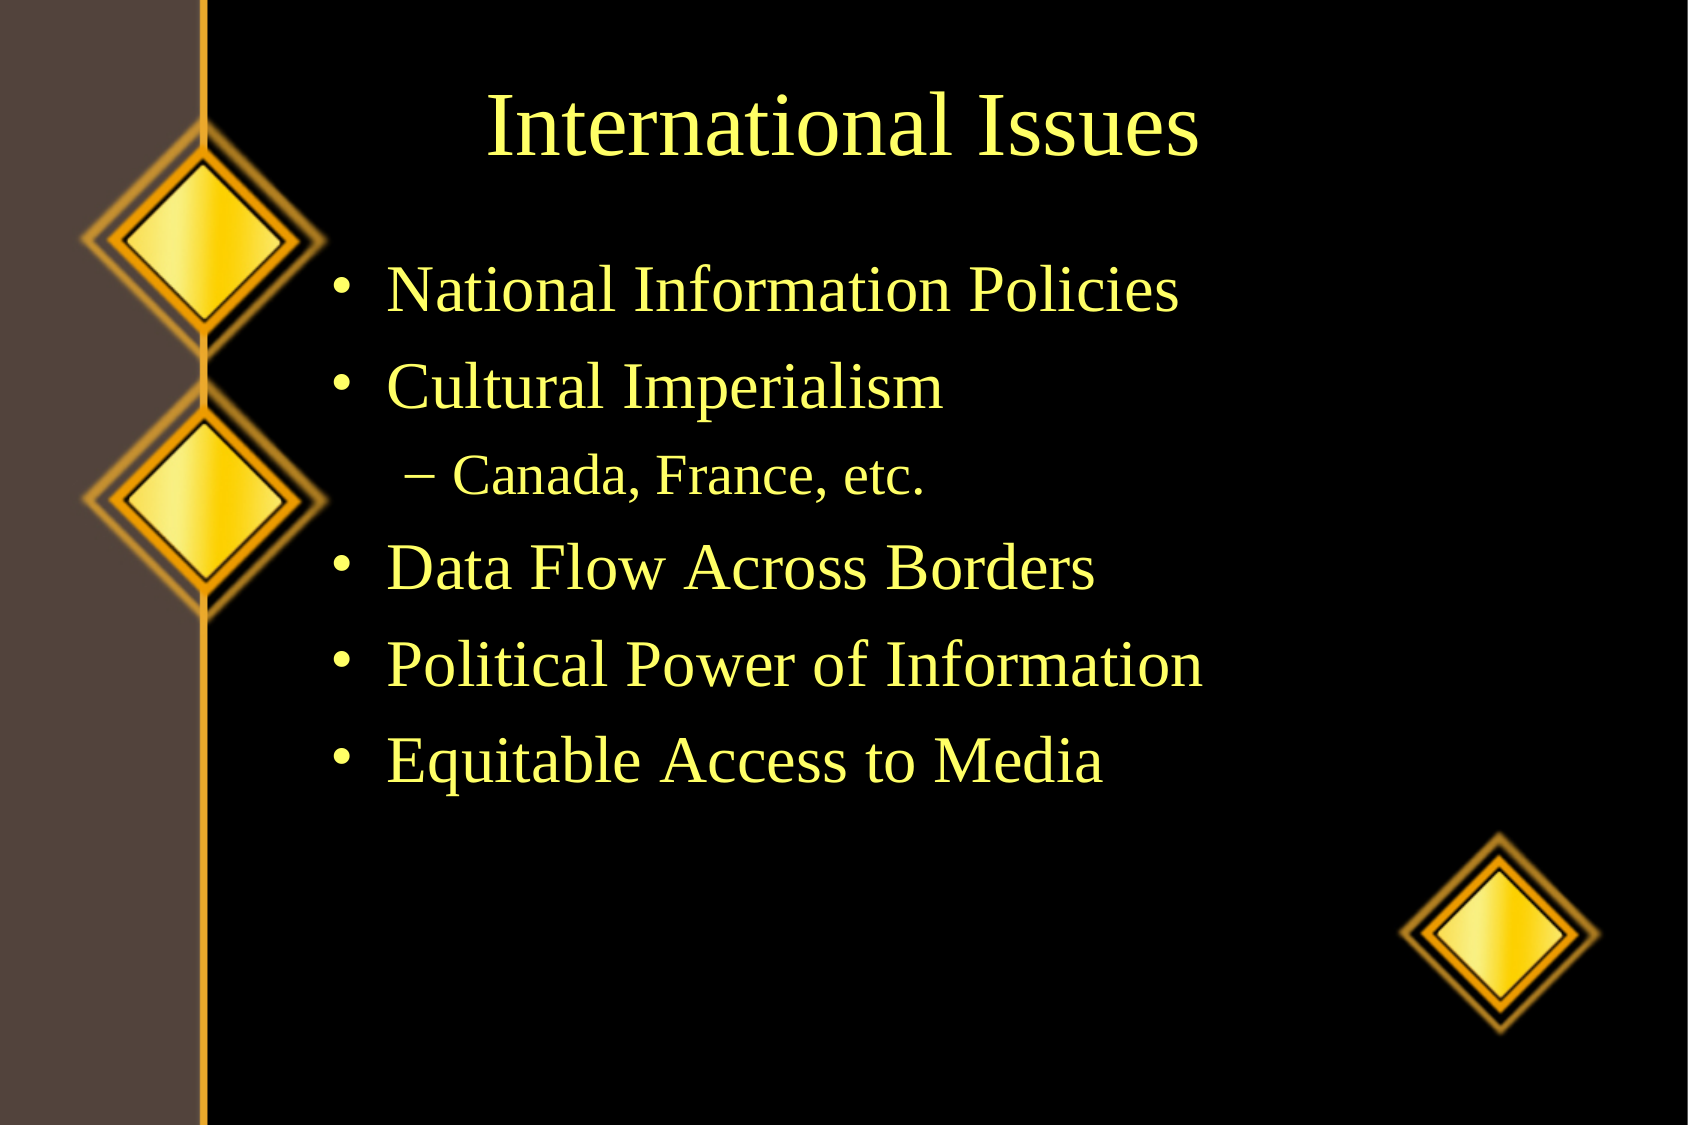

# International Issues
National Information Policies
Cultural Imperialism
Canada, France, etc.
Data Flow Across Borders
Political Power of Information
Equitable Access to Media